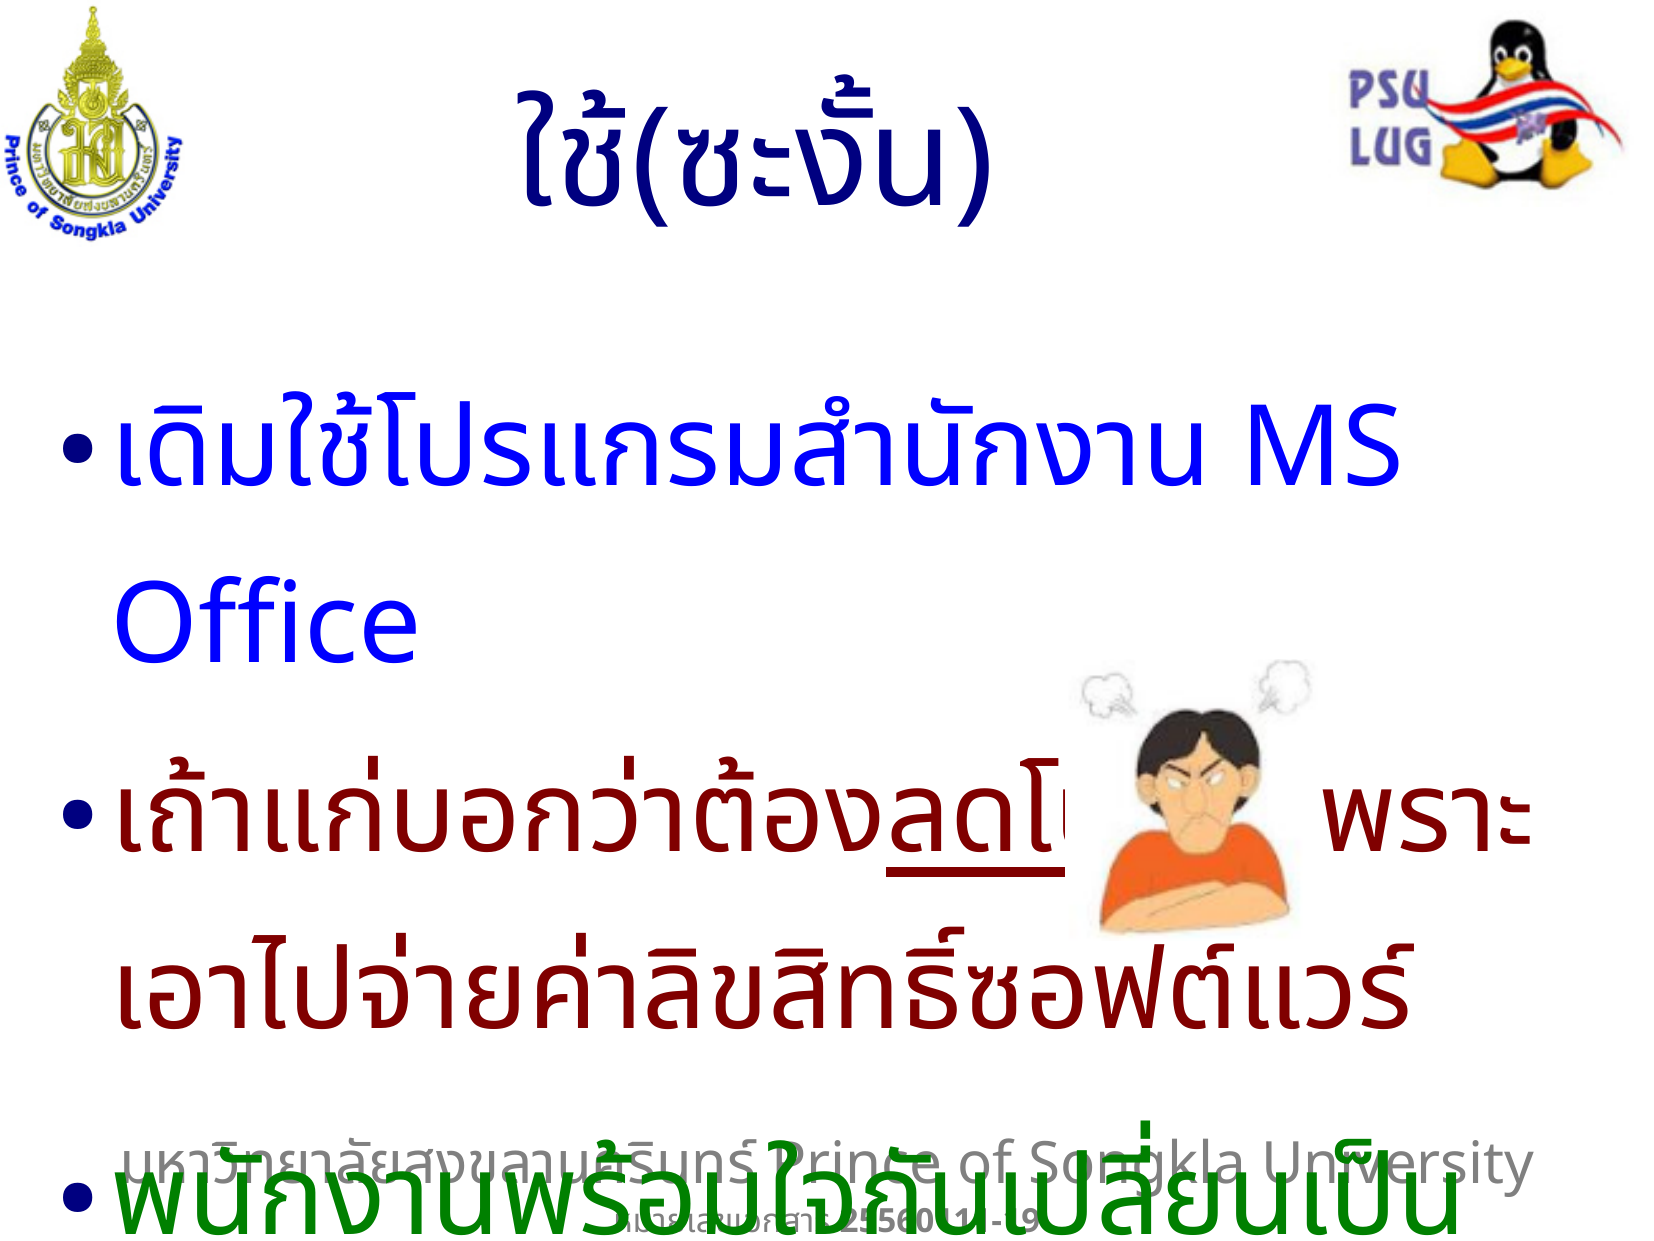

# ใช้(ซะงั้น)
เดิมใช้โปรแกรมสำนักงาน MS Office
เถ้าแก่บอกว่าต้องลดโบนัส เพราะเอาไปจ่ายค่าลิขสิทธิ์ซอฟต์แวร์
พนักงานพร้อมใจกันเปลี่ยนเป็น
LibreOffice ทันที